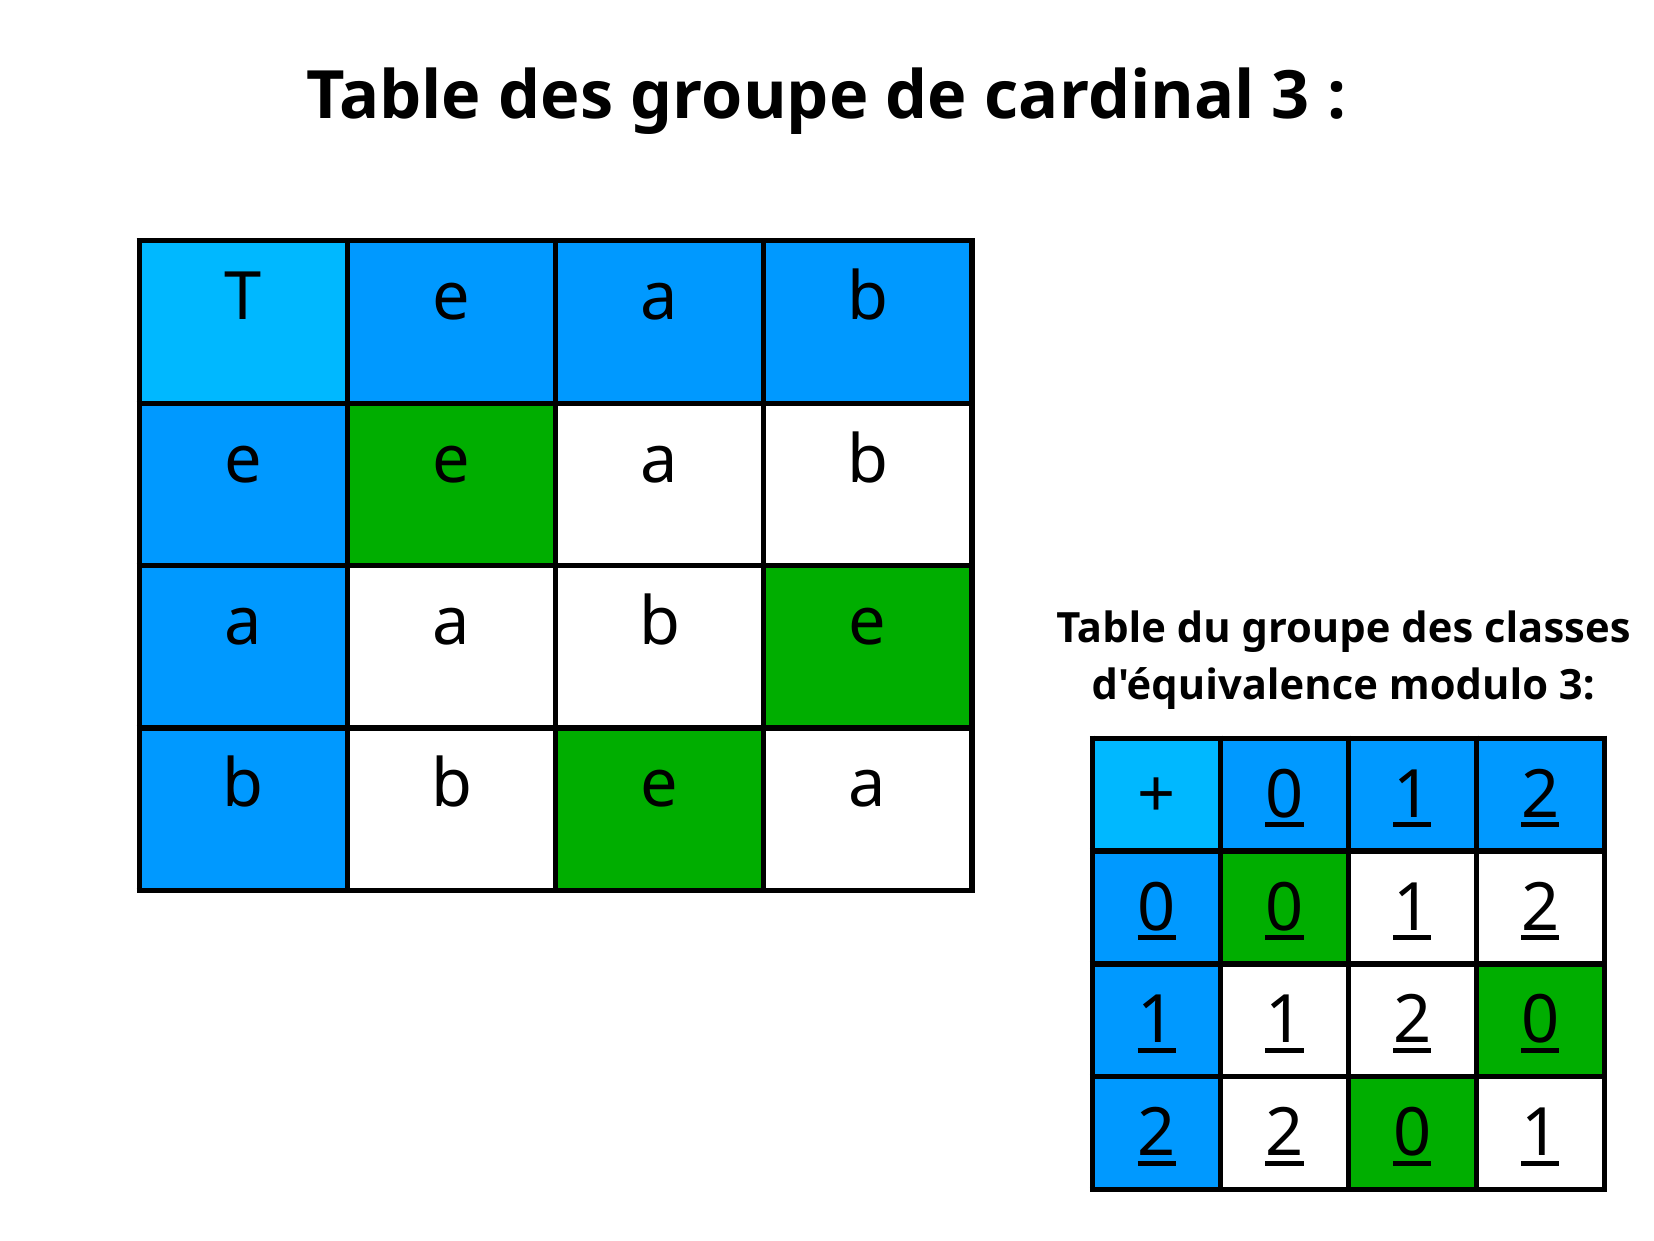

Table des groupe de cardinal 3 :
| T | e | a | b |
| --- | --- | --- | --- |
| e | e | a | b |
| a | a | b | e |
| b | b | e | a |
Table du groupe des classes d'équivalence modulo 3:
| + | 0 | 1 | 2 |
| --- | --- | --- | --- |
| 0 | 0 | 1 | 2 |
| 1 | 1 | 2 | 0 |
| 2 | 2 | 0 | 1 |